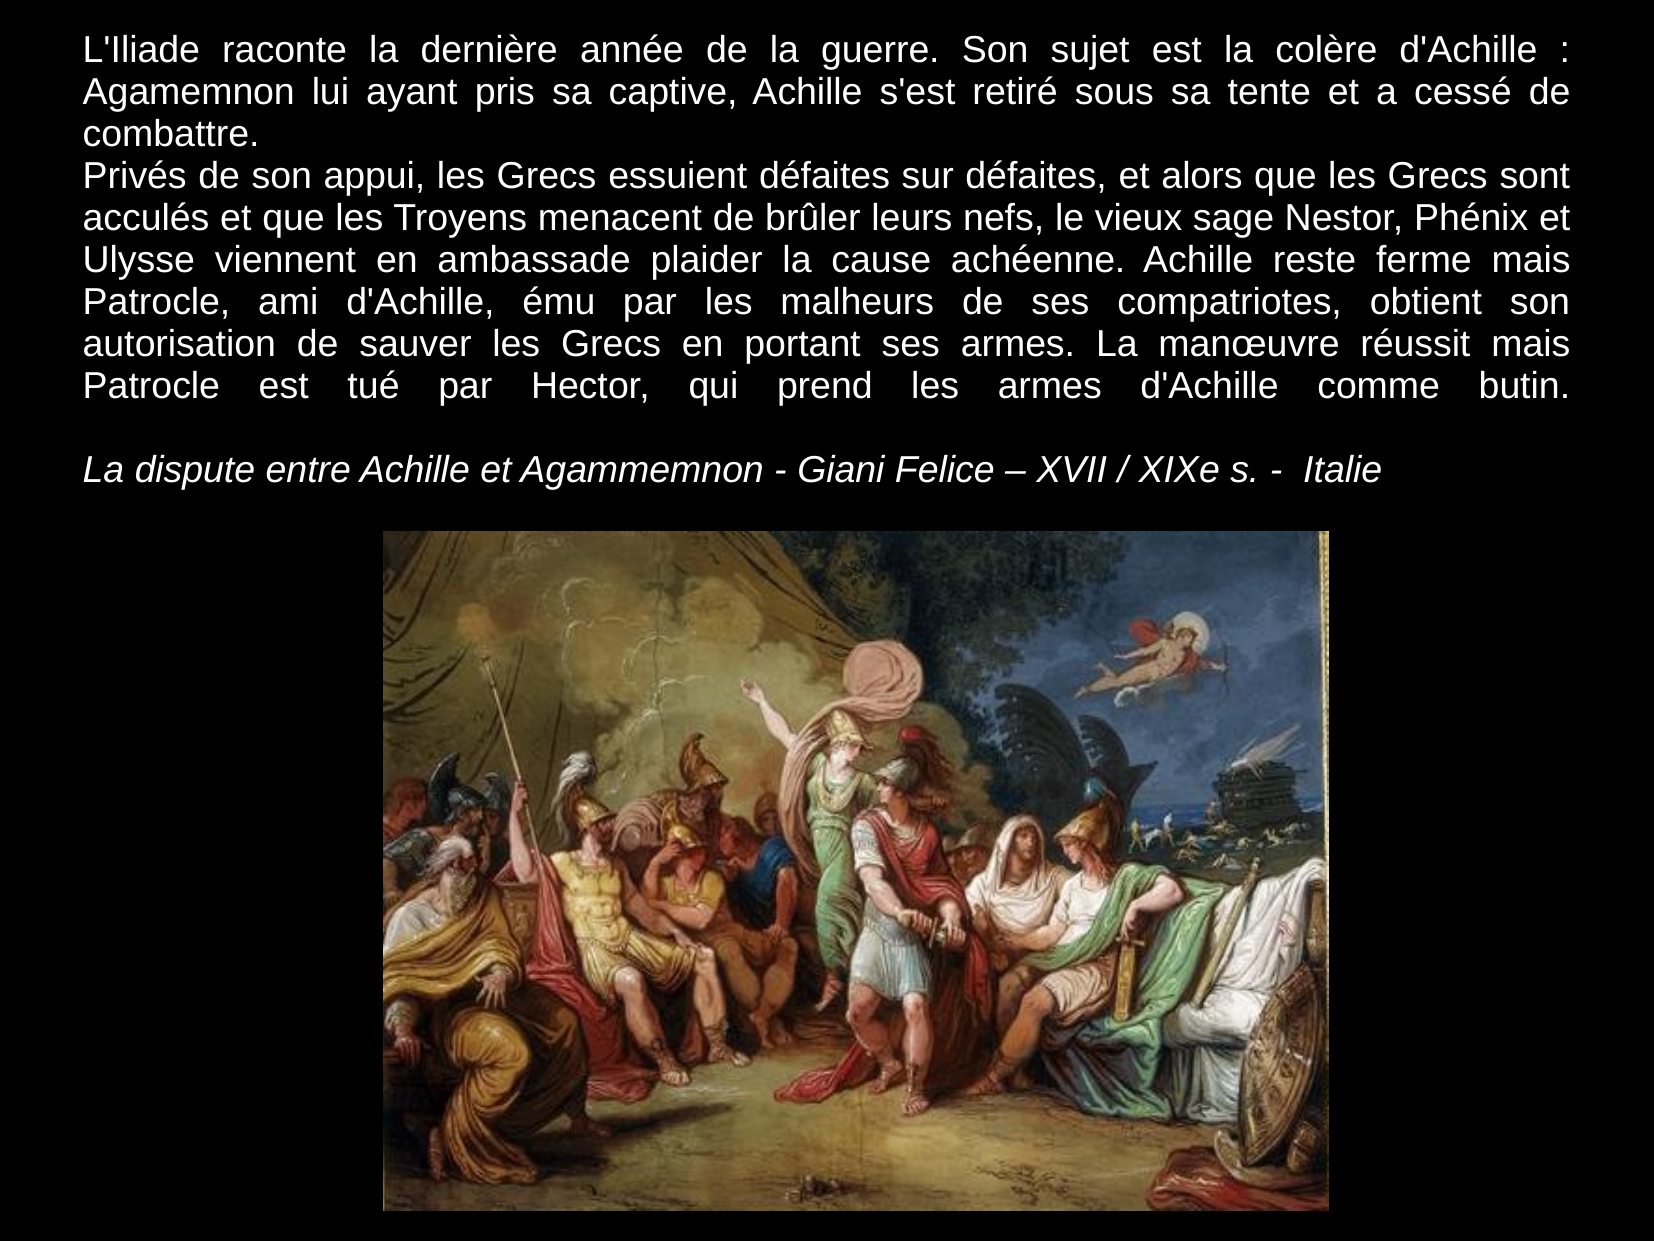

# L'Iliade raconte la dernière année de la guerre. Son sujet est la colère d'Achille : Agamemnon lui ayant pris sa captive, Achille s'est retiré sous sa tente et a cessé de combattre. Privés de son appui, les Grecs essuient défaites sur défaites, et alors que les Grecs sont acculés et que les Troyens menacent de brûler leurs nefs, le vieux sage Nestor, Phénix et Ulysse viennent en ambassade plaider la cause achéenne. Achille reste ferme mais Patrocle, ami d'Achille, ému par les malheurs de ses compatriotes, obtient son autorisation de sauver les Grecs en portant ses armes. La manœuvre réussit mais Patrocle est tué par Hector, qui prend les armes d'Achille comme butin. La dispute entre Achille et Agammemnon - Giani Felice – XVII / XIXe s. - Italie